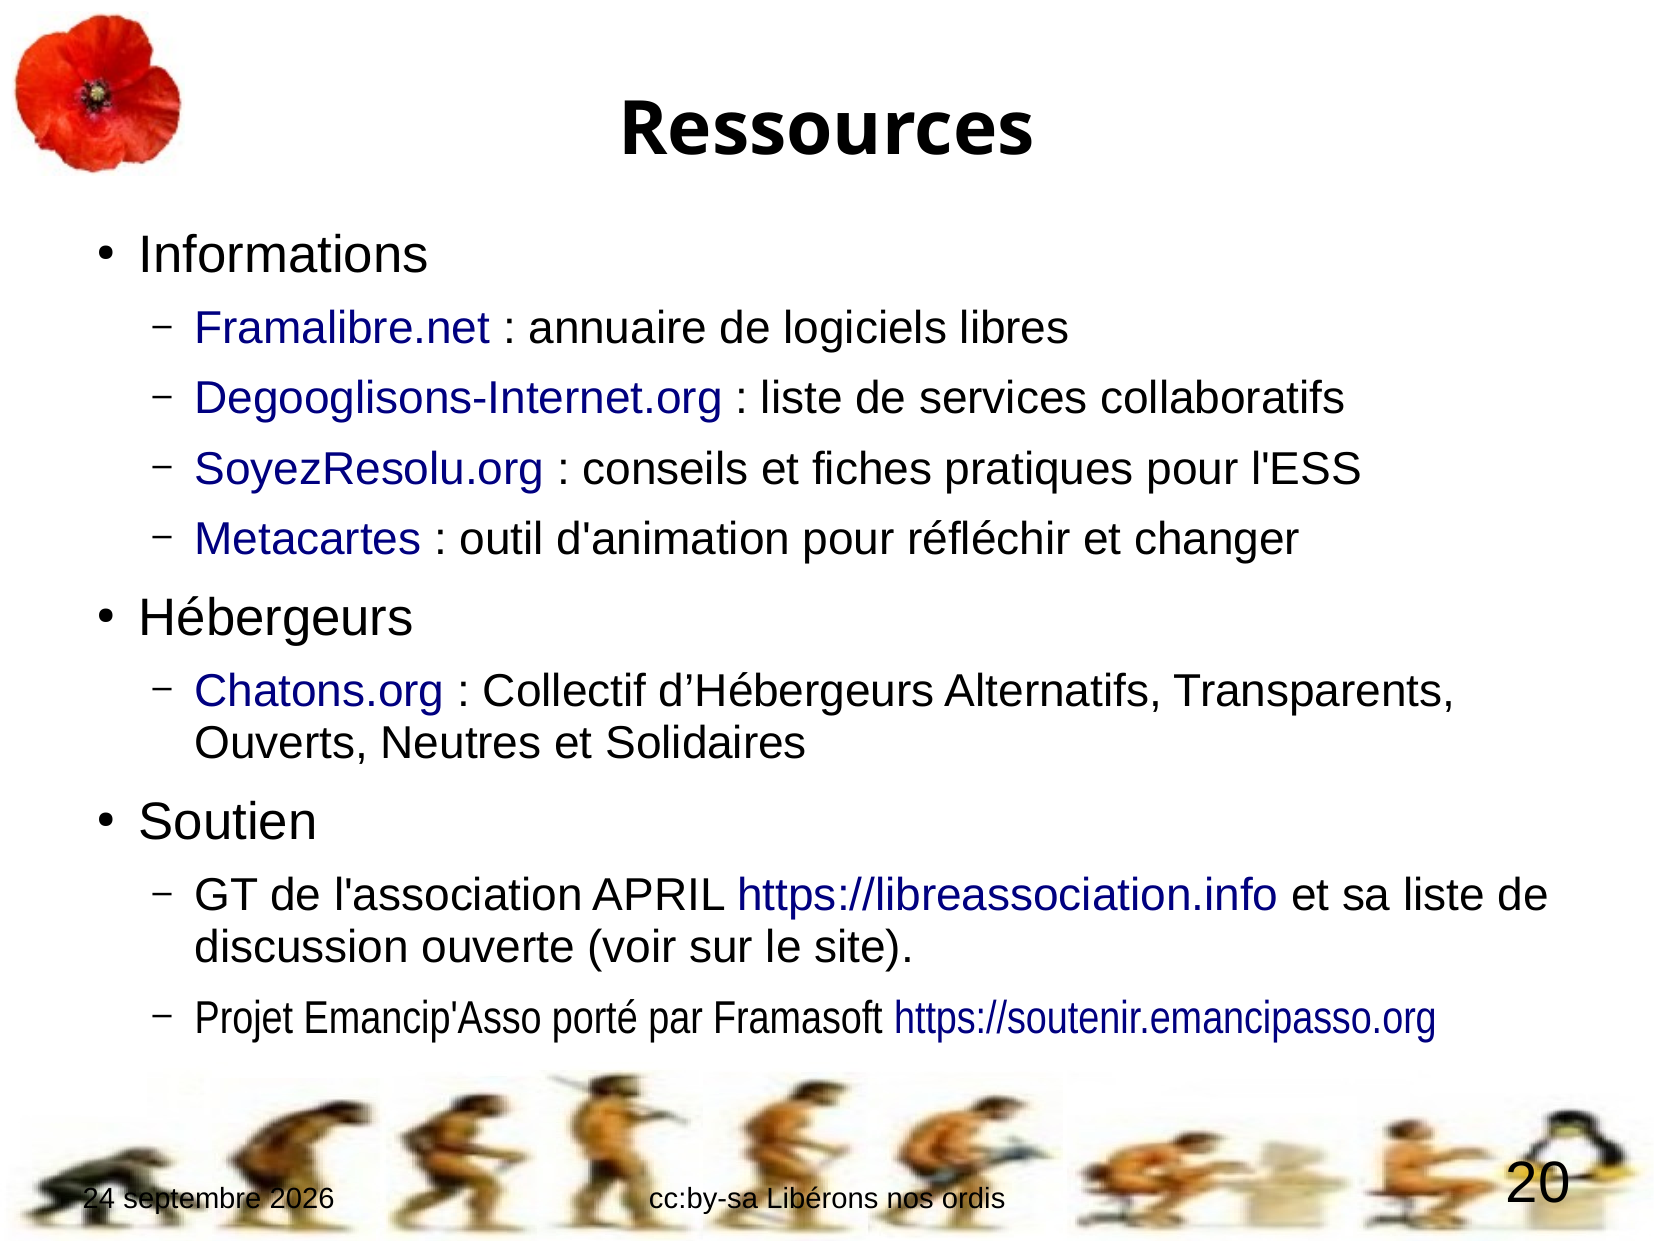

# Ressources
Informations
Framalibre.net : annuaire de logiciels libres
Degooglisons-Internet.org : liste de services collaboratifs
SoyezResolu.org : conseils et fiches pratiques pour l'ESS
Metacartes : outil d'animation pour réfléchir et changer
Hébergeurs
Chatons.org : Collectif d’Hébergeurs Alternatifs, Transparents, Ouverts, Neutres et Solidaires
Soutien
GT de l'association APRIL https://libreassociation.info et sa liste de discussion ouverte (voir sur le site).
Projet Emancip'Asso porté par Framasoft https://soutenir.emancipasso.org